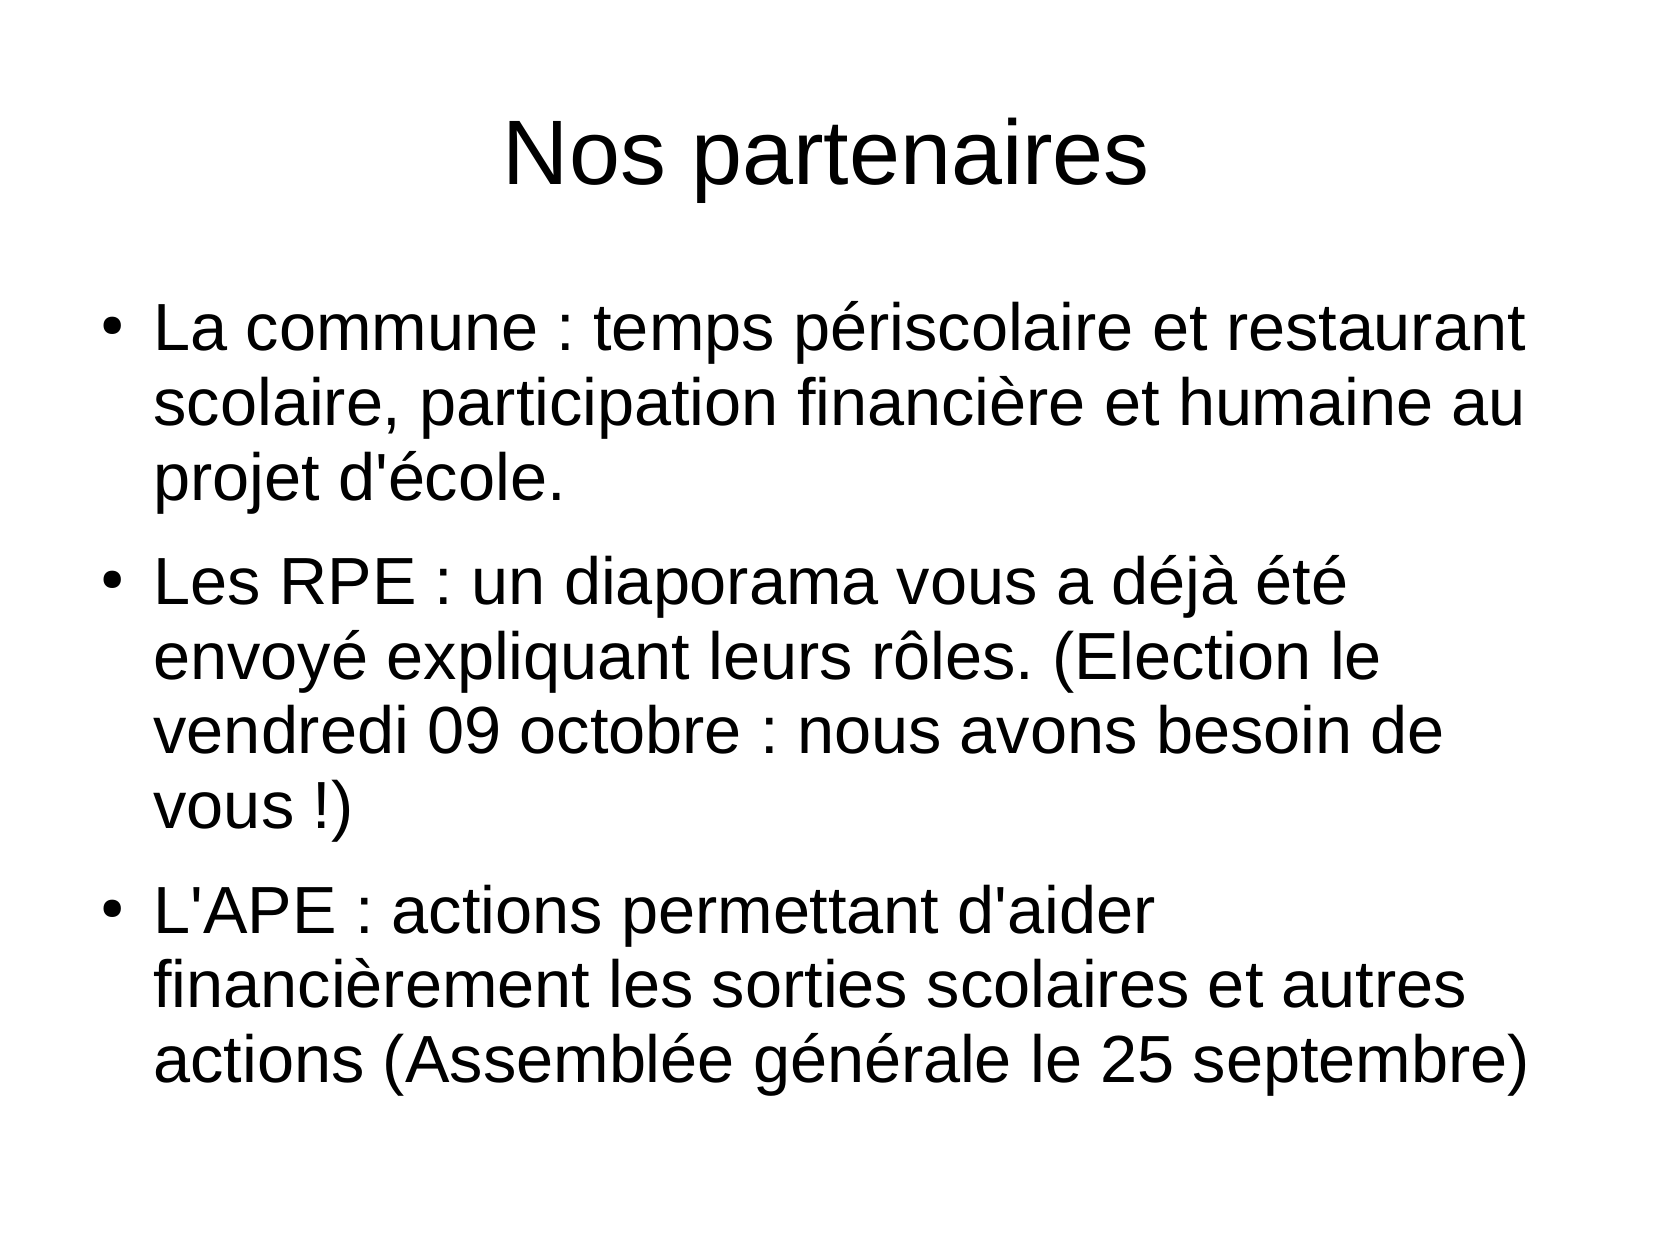

# Nos partenaires
La commune : temps périscolaire et restaurant scolaire, participation financière et humaine au projet d'école.
Les RPE : un diaporama vous a déjà été envoyé expliquant leurs rôles. (Election le vendredi 09 octobre : nous avons besoin de vous !)
L'APE : actions permettant d'aider financièrement les sorties scolaires et autres actions (Assemblée générale le 25 septembre)